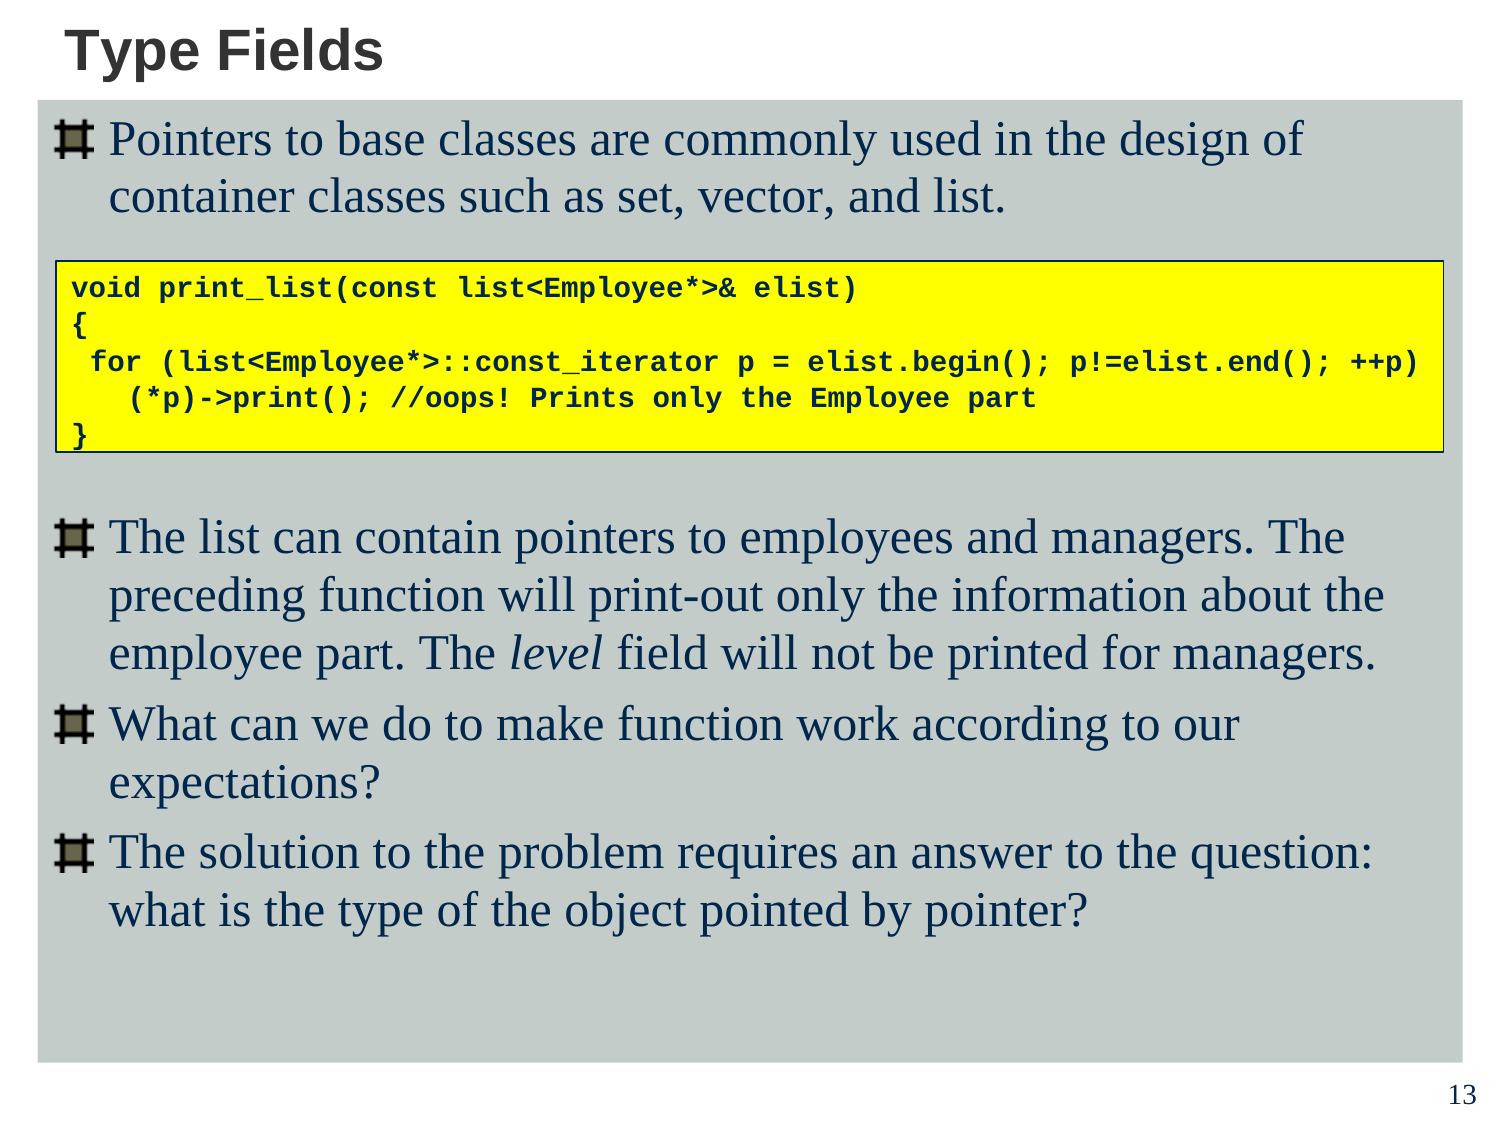

# Type Fields
Pointers to base classes are commonly used in the design of container classes such as set, vector, and list.
The list can contain pointers to employees and managers. The preceding function will print-out only the information about the employee part. The level field will not be printed for managers.
What can we do to make function work according to our expectations?
The solution to the problem requires an answer to the question: what is the type of the object pointed by pointer?
void print_list(const list<Employee*>& elist)
{
	for (list<Employee*>::const_iterator p = elist.begin(); p!=elist.end(); ++p)
		(*p)->print(); //oops! Prints only the Employee part
}